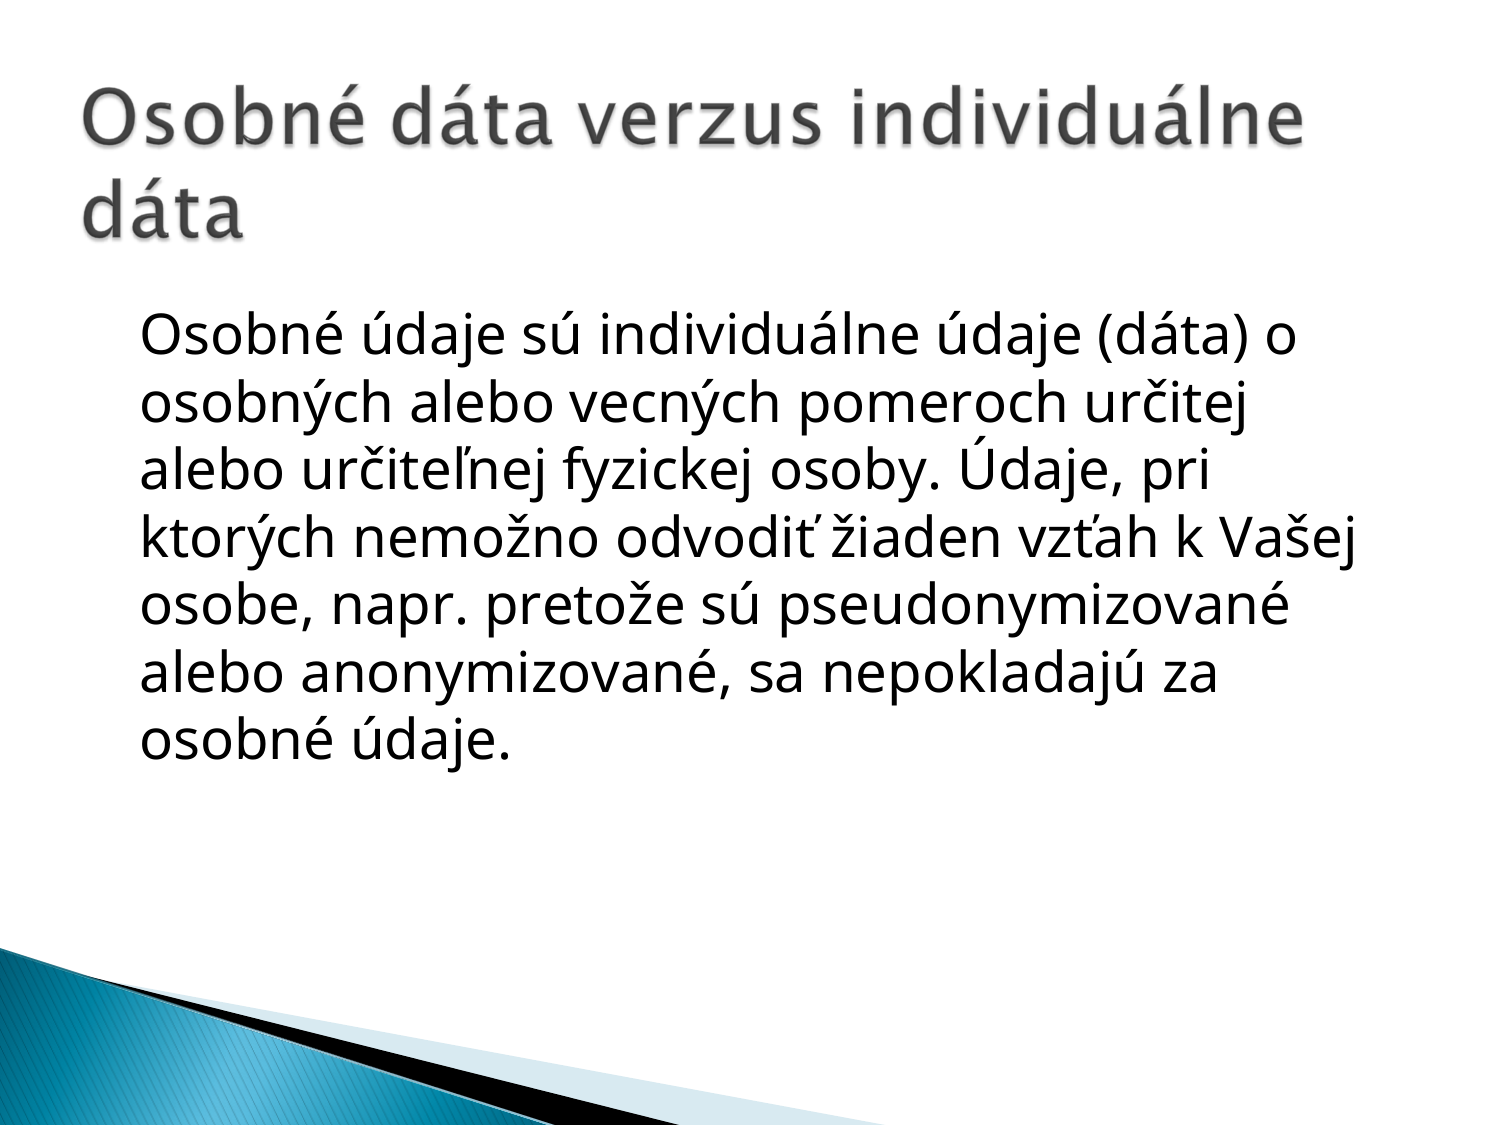

# Osobné údaje sú individuálne údaje (dáta) o osobných alebo vecných pomeroch určitej alebo určiteľnej fyzickej osoby. Údaje, pri ktorých nemožno odvodiť žiaden vzťah k Vašej osobe, napr. pretože sú pseudonymizované alebo anonymizované, sa nepokladajú za osobné údaje.